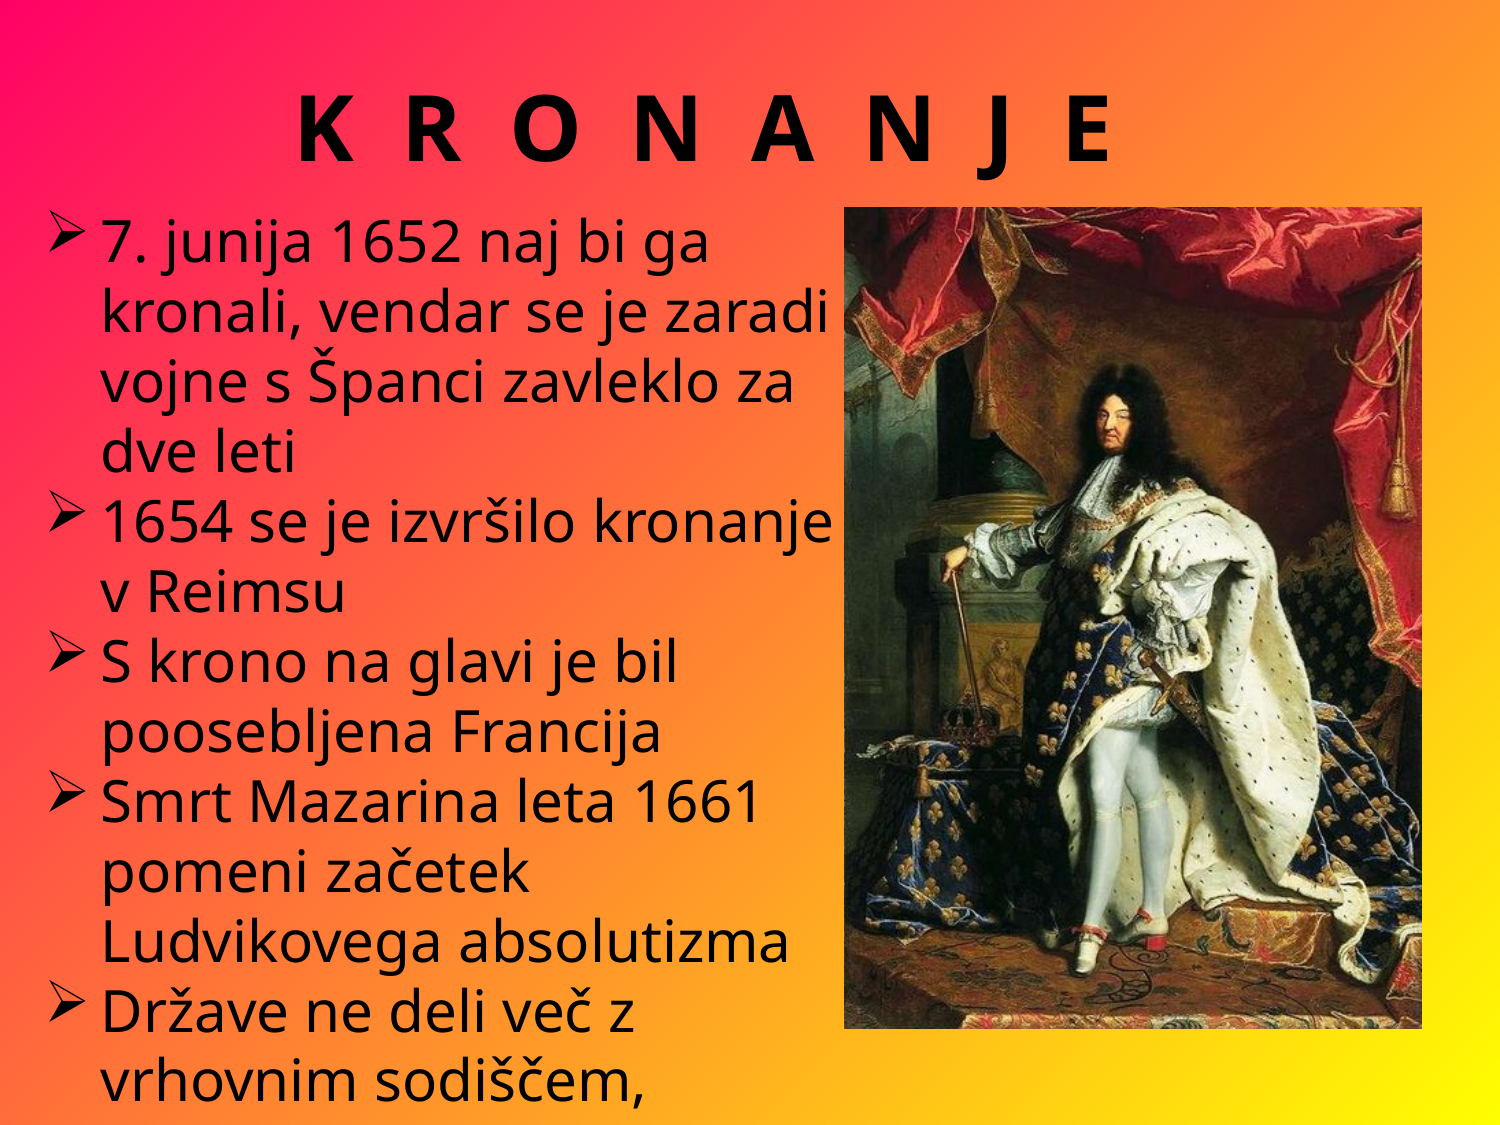

# K R O N A N J E
7. junija 1652 naj bi ga kronali, vendar se je zaradi vojne s Španci zavleklo za dve leti
1654 se je izvršilo kronanje v Reimsu
S krono na glavi je bil poosebljena Francija
Smrt Mazarina leta 1661 pomeni začetek Ludvikovega absolutizma
Države ne deli več z vrhovnim sodiščem, plemiči. To povejo tudi njegove besede: "L'etat, c'est moi.-Država, to sem jaz."